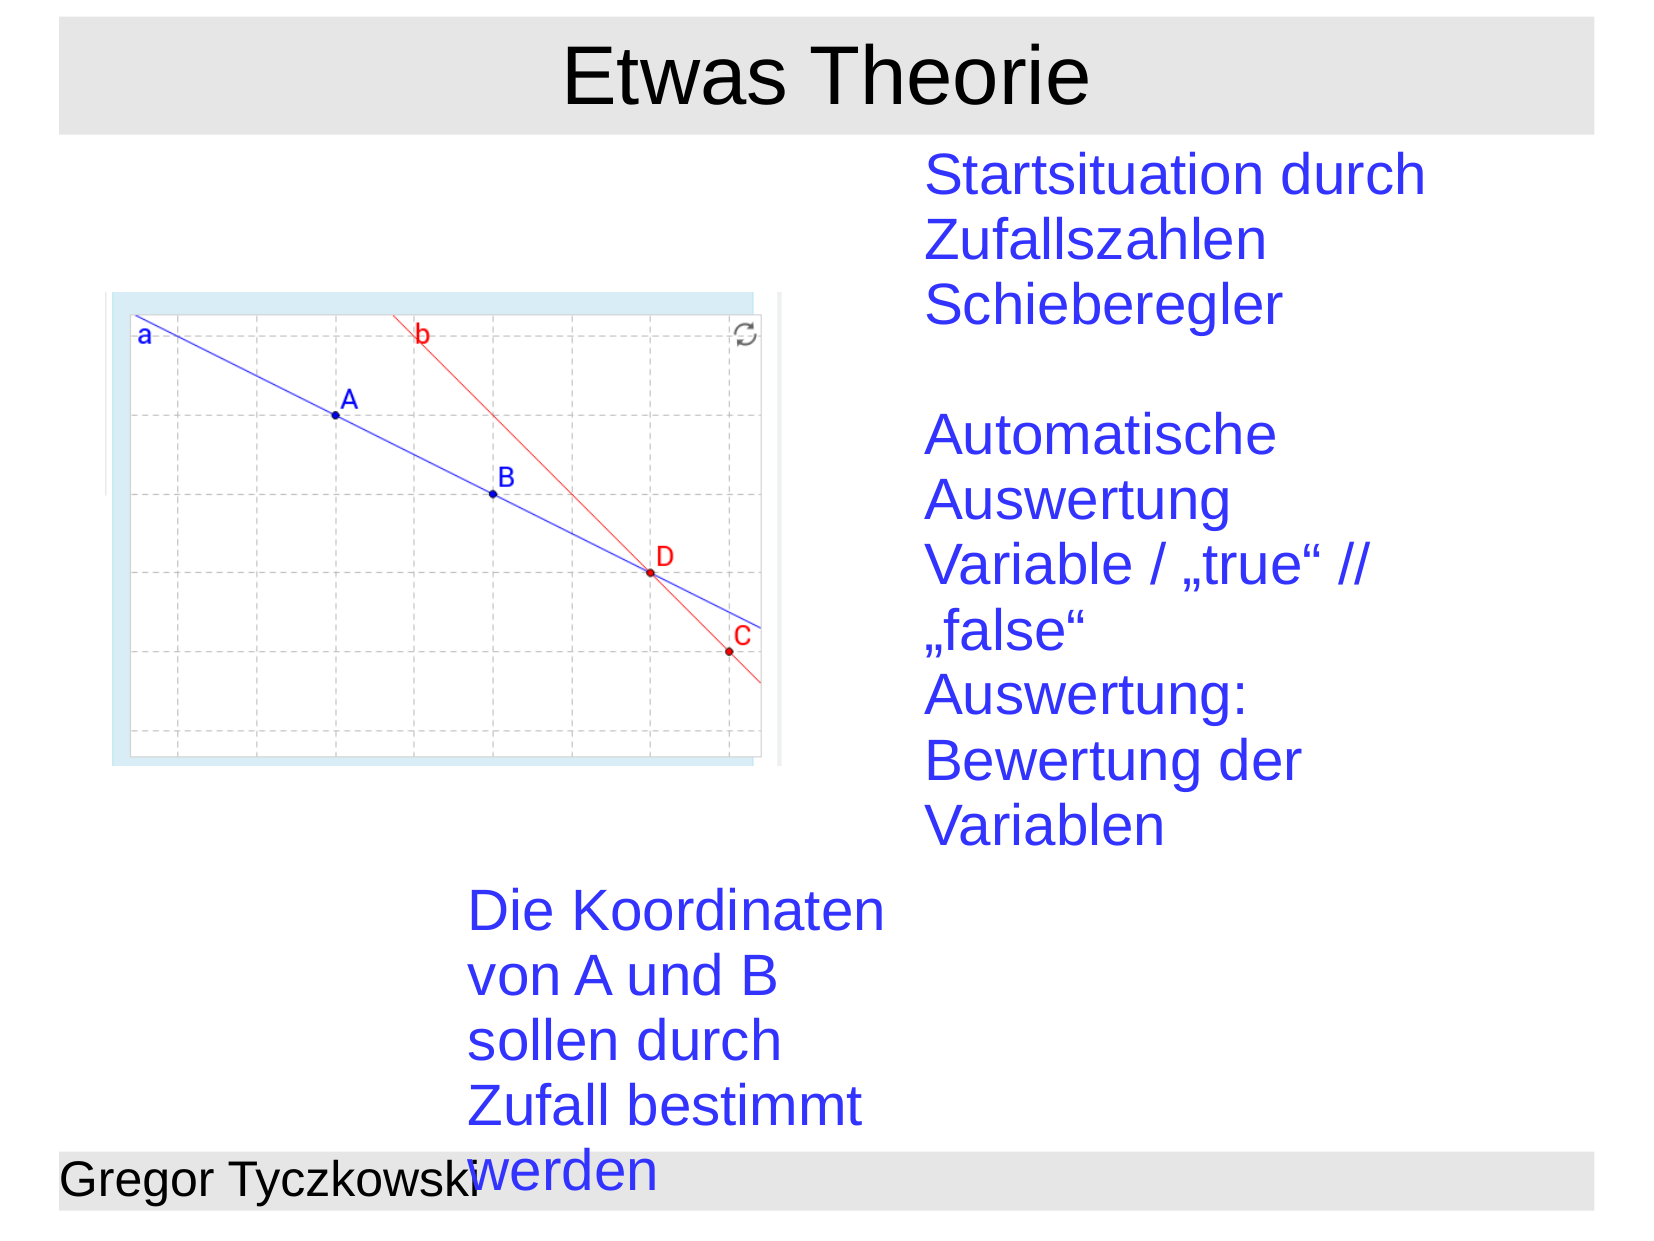

Etwas Theorie
Startsituation durch Zufallszahlen
Schieberegler
Automatische Auswertung
Variable / „true“ // „false“
Auswertung:
Bewertung der Variablen
Die Koordinaten von A und B sollen durch Zufall bestimmt werden
# Gregor Tyczkowski